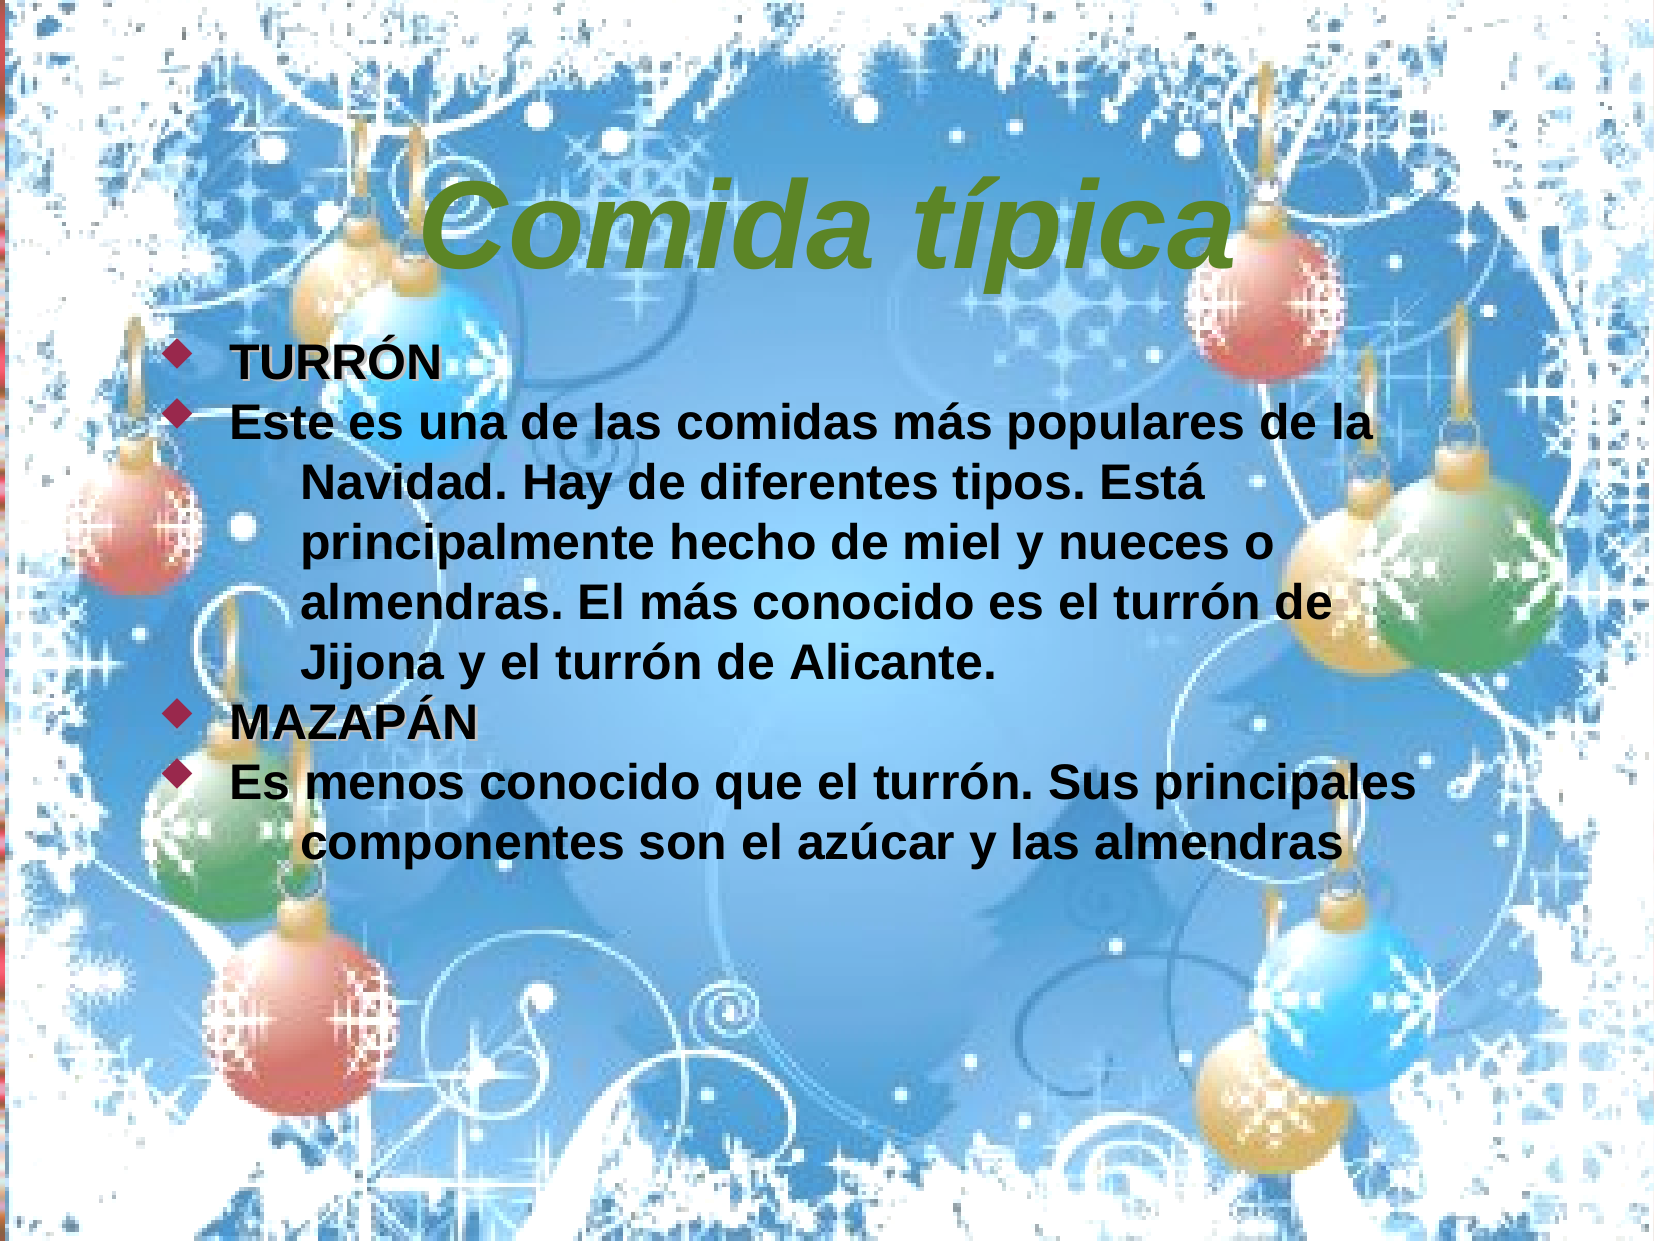

# Comida típica
TURRÓN
Este es una de las comidas más populares de la Navidad. Hay de diferentes tipos. Está principalmente hecho de miel y nueces o almendras. El más conocido es el turrón de Jijona y el turrón de Alicante.
MAZAPÁN
Es menos conocido que el turrón. Sus principales componentes son el azúcar y las almendras